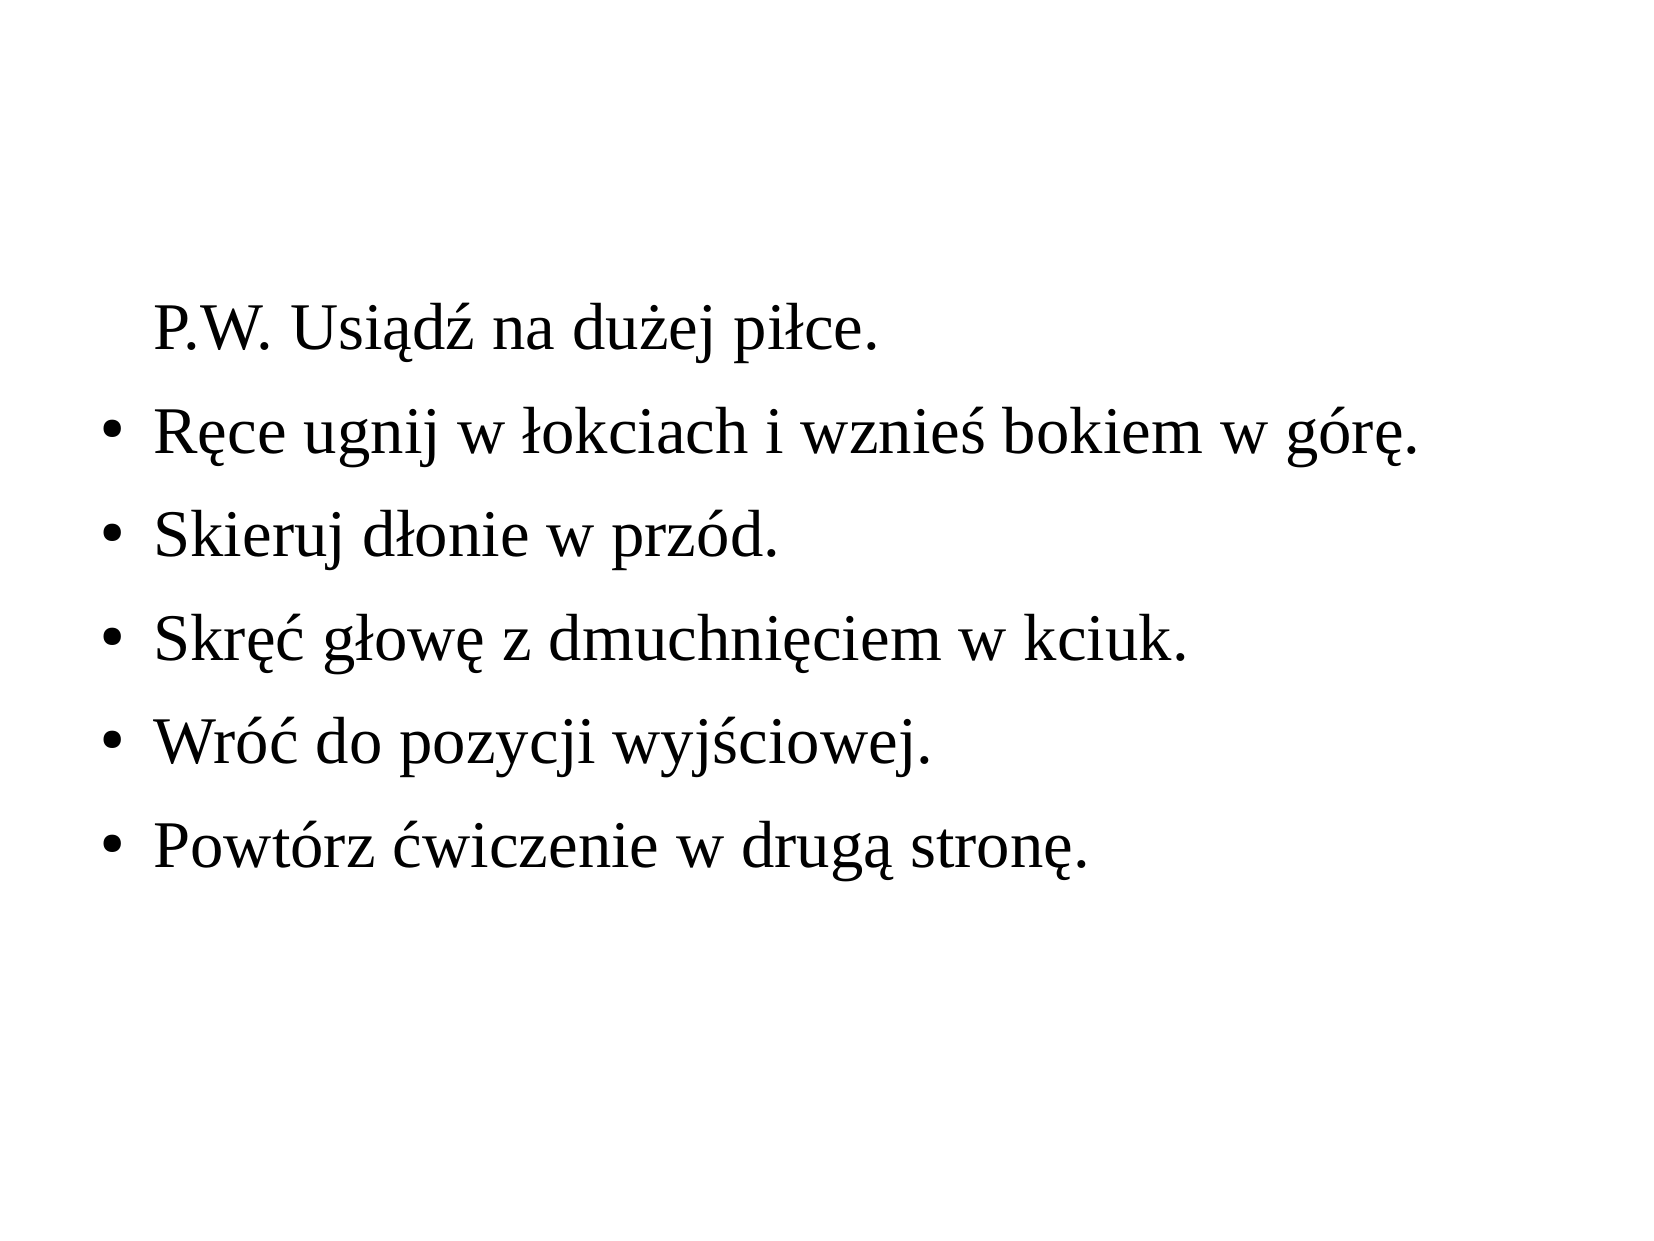

#
P.W. Usiądź na dużej piłce.
Ręce ugnij w łokciach i wznieś bokiem w górę.
Skieruj dłonie w przód.
Skręć głowę z dmuchnięciem w kciuk.
Wróć do pozycji wyjściowej.
Powtórz ćwiczenie w drugą stronę.